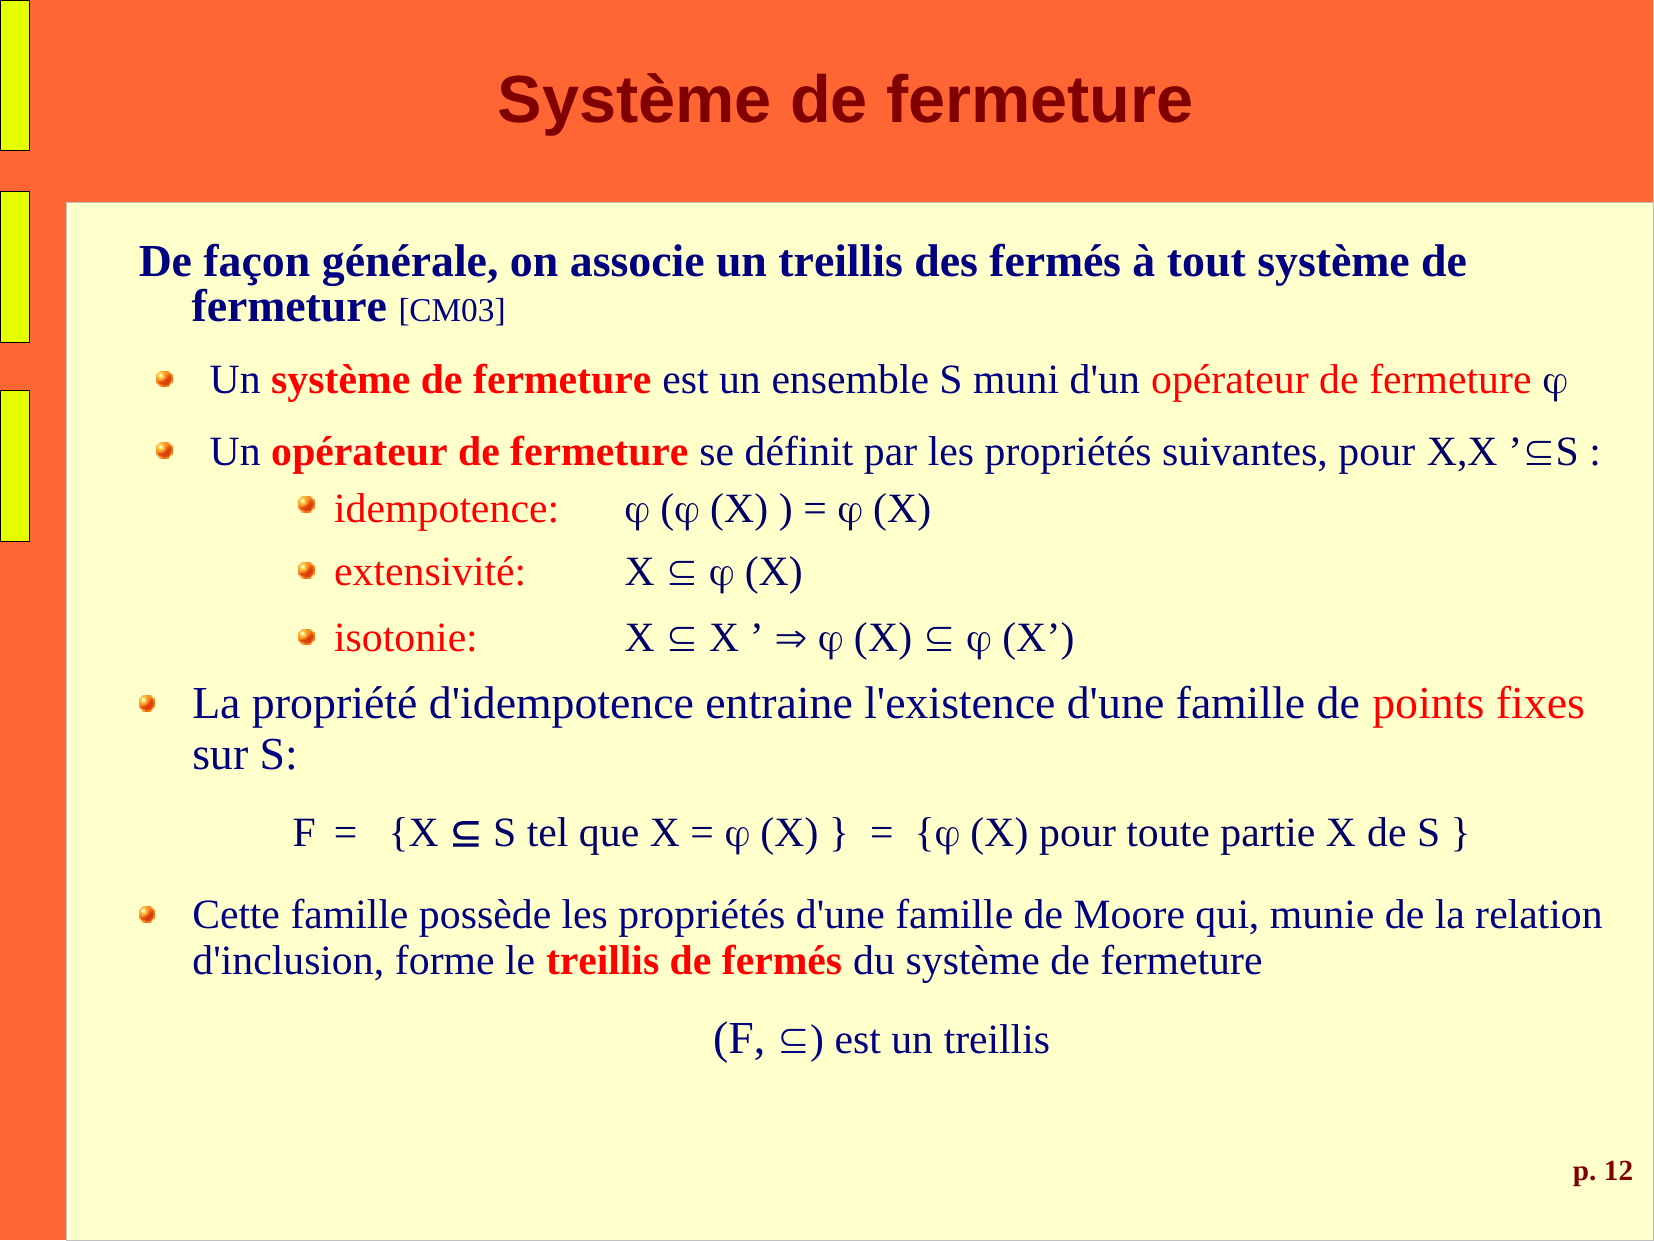

# Système de fermeture
De façon générale, on associe un treillis des fermés à tout système de fermeture [CM03]
Un système de fermeture est un ensemble S muni d'un opérateur de fermeture 
Un opérateur de fermeture se définit par les propriétés suivantes, pour X,X ’S :
idempotence: 	 ( (X) ) =  (X)
extensivité: 		X   (X)
isotonie: 		X  X ’   (X)   (X’)
La propriété d'idempotence entraine l'existence d'une famille de points fixes sur S:
F = {X  S tel que X =  (X) } = { (X) pour toute partie X de S }
Cette famille possède les propriétés d'une famille de Moore qui, munie de la relation d'inclusion, forme le treillis de fermés du système de fermeture
(F, ) est un treillis